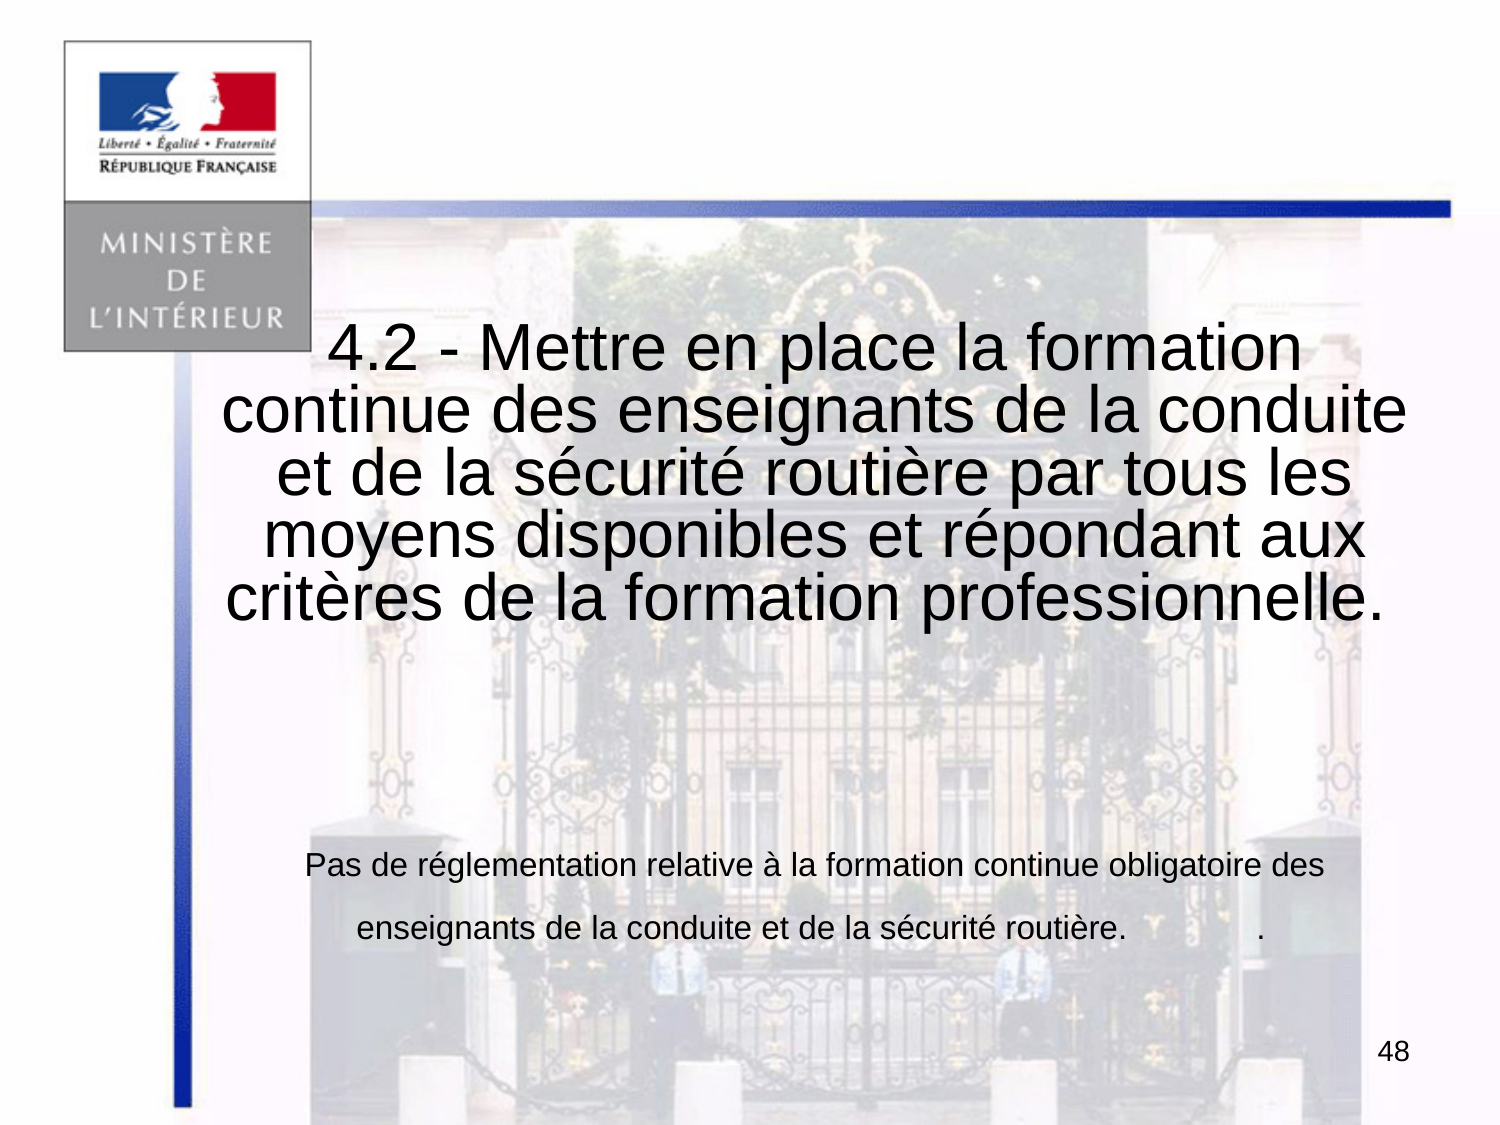

# 4.2 - Mettre en place la formation continue des enseignants de la conduite et de la sécurité routière par tous les moyens disponibles et répondant aux critères de la formation professionnelle. Pas de réglementation relative à la formation continue obligatoire des enseignants de la conduite et de la sécurité routière.	.